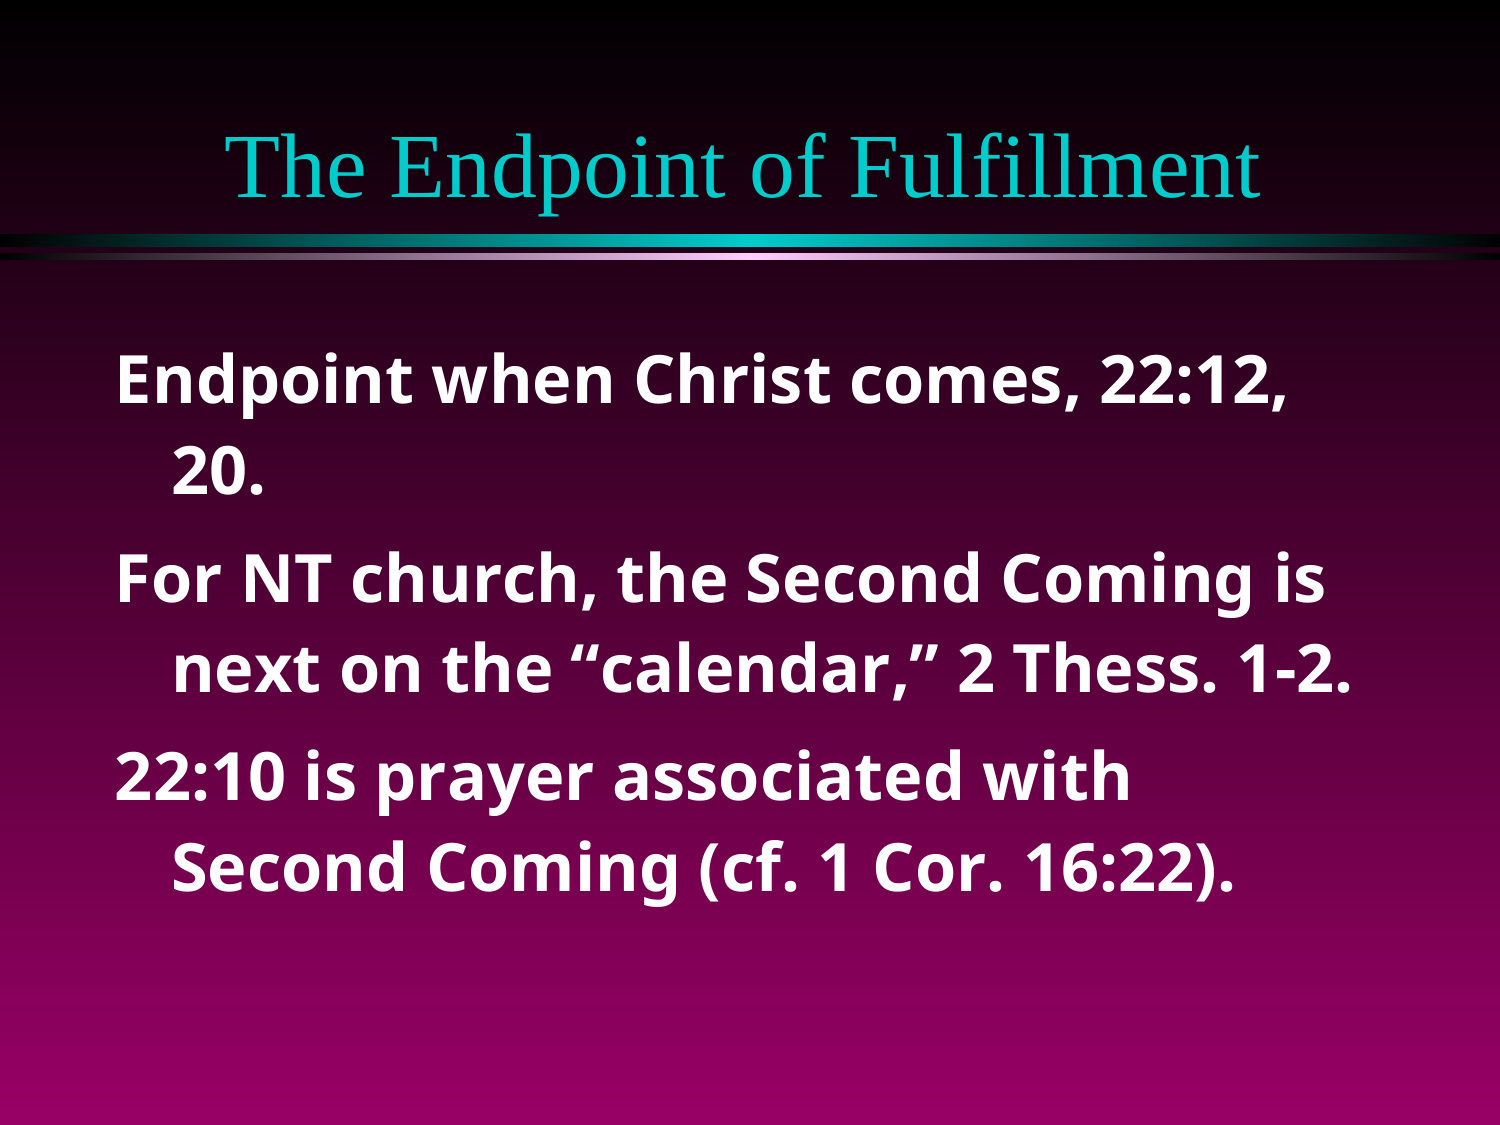

# The Endpoint of Fulfillment
Endpoint when Christ comes, 22:12, 20.
For NT church, the Second Coming is next on the “calendar,” 2 Thess. 1-2.
22:10 is prayer associated with Second Coming (cf. 1 Cor. 16:22).